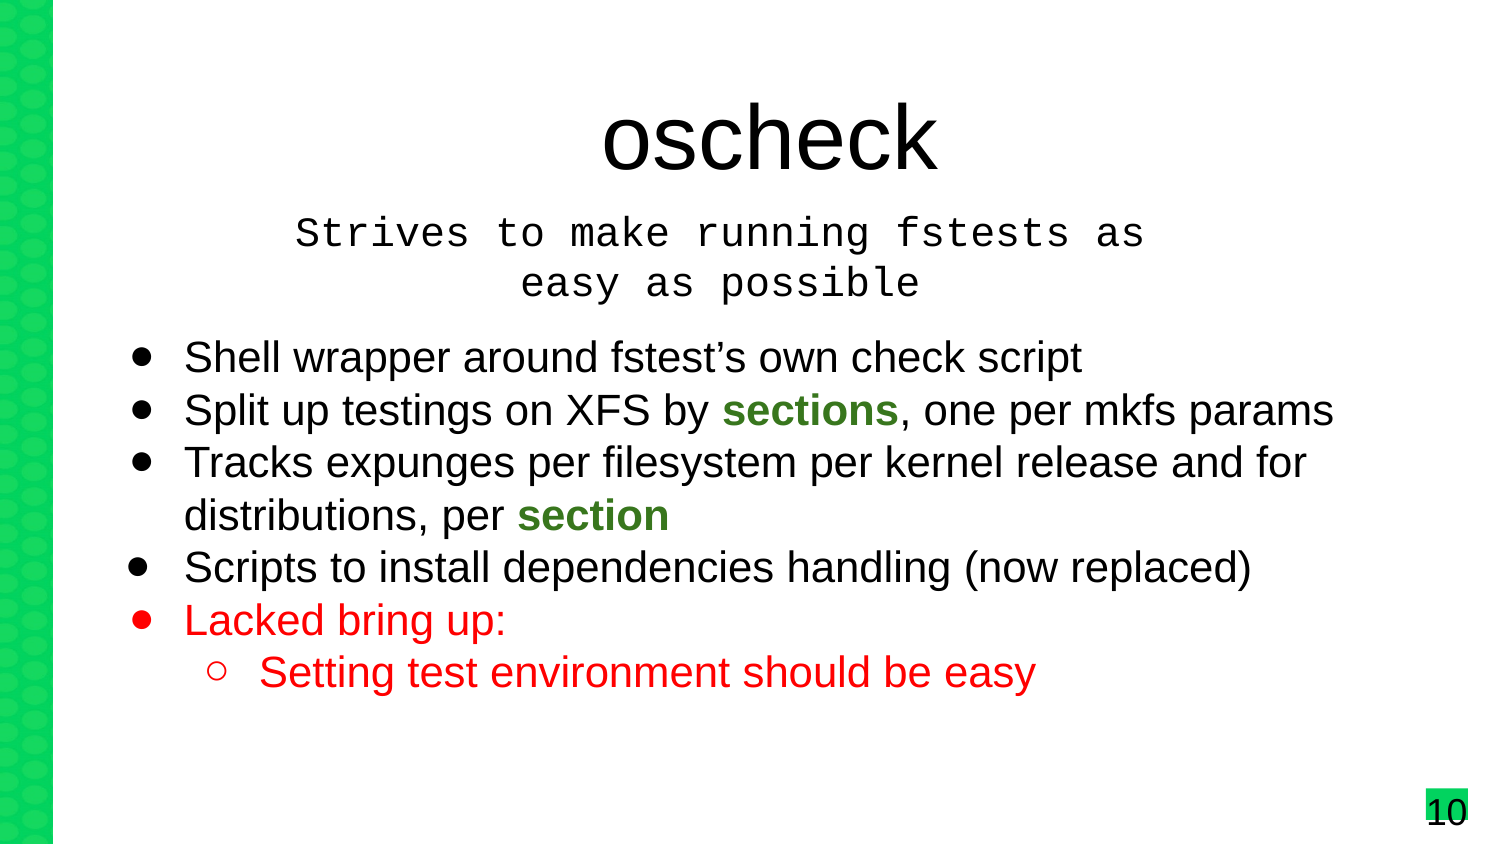

oscheck
Strives to make running fstests as easy as possible
# Shell wrapper around fstest’s own check script
Split up testings on XFS by sections, one per mkfs params
Tracks expunges per filesystem per kernel release and for distributions, per section
Scripts to install dependencies handling (now replaced)
Lacked bring up:
Setting test environment should be easy